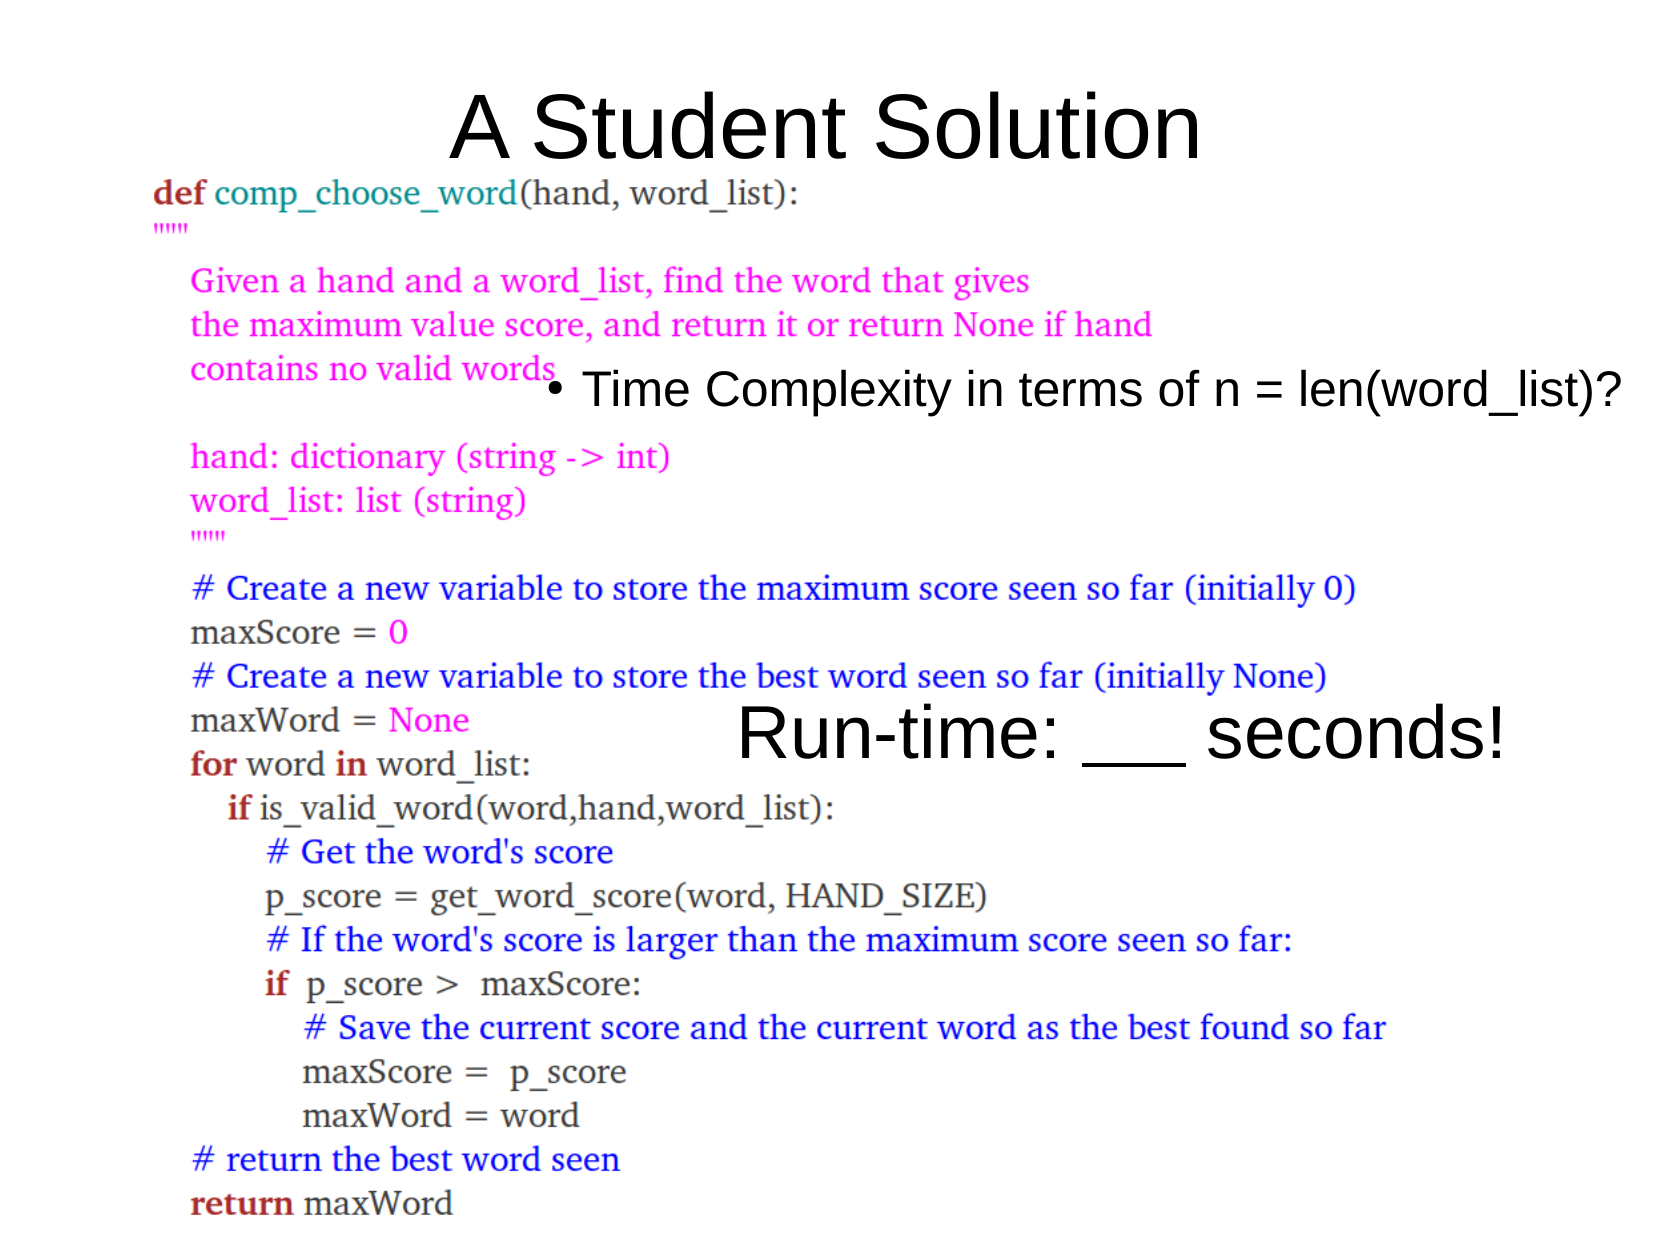

# A Student Solution
Time Complexity in terms of n = len(word_list)?
 Run-time: seconds!